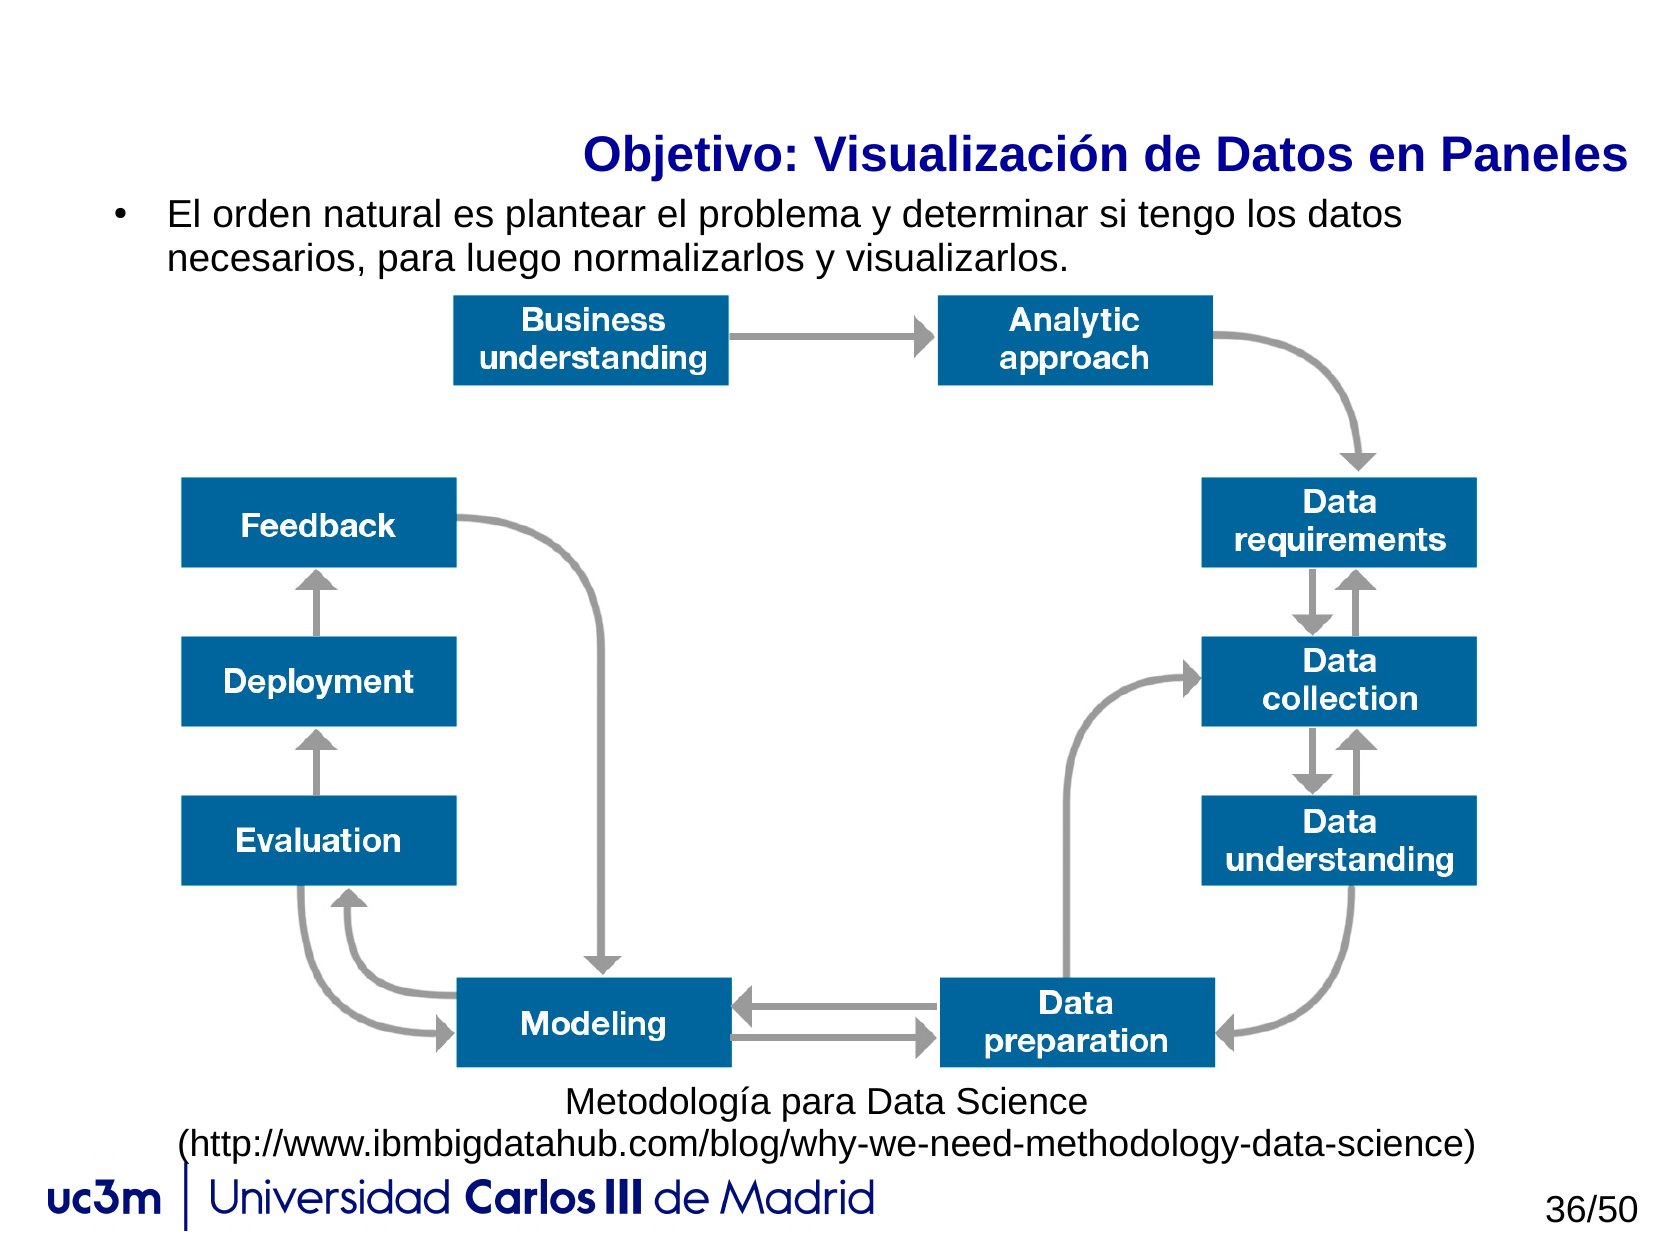

# Objetivo: Visualización de Datos en Paneles
El orden natural es plantear el problema y determinar si tengo los datos necesarios, para luego normalizarlos y visualizarlos.
Metodología para Data Science
(http://www.ibmbigdatahub.com/blog/why-we-need-methodology-data-science)